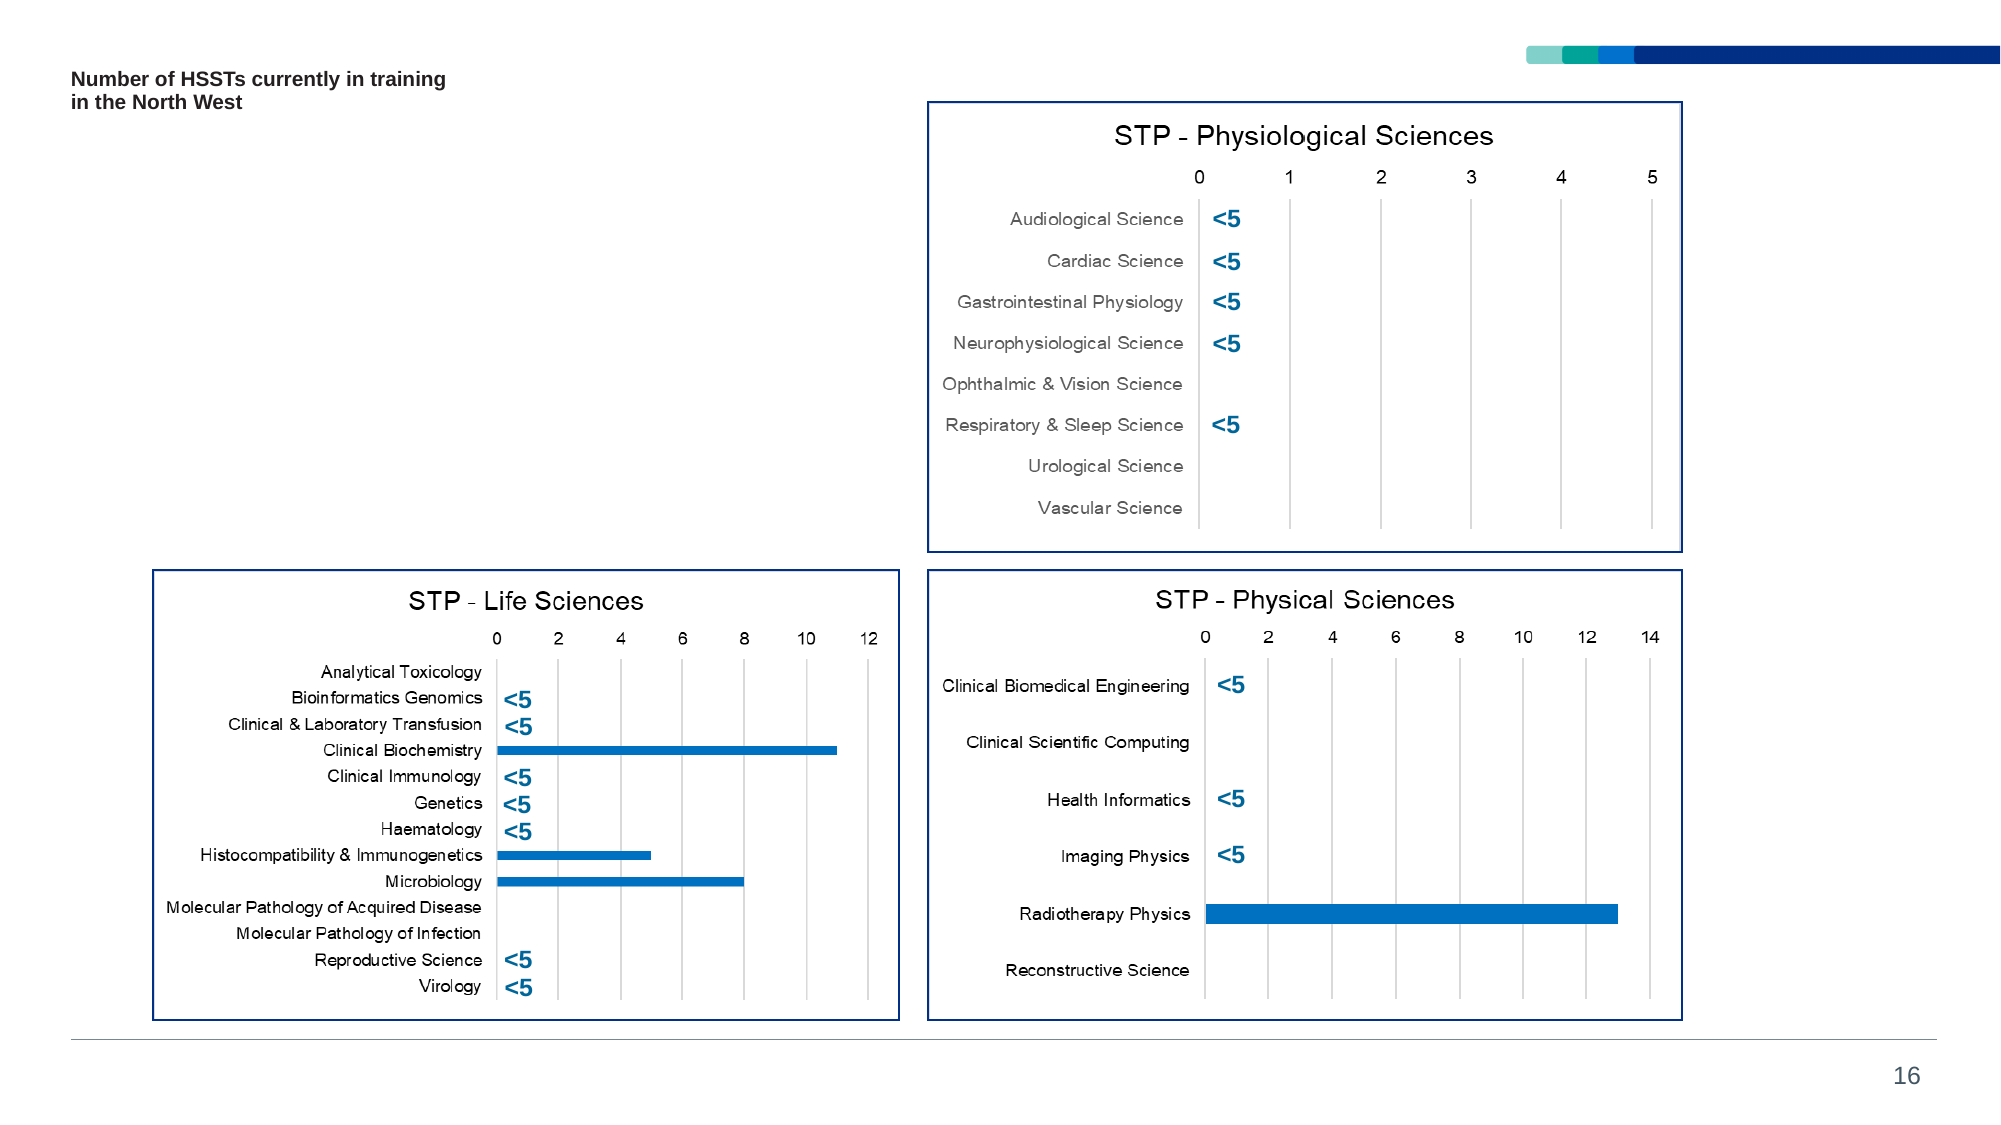

# Number of HSSTs currently in training in the North West
<5
<5
<5
<5
<5
<5
<5
<5
<5
<5
<5
<5
<5
<5
<5